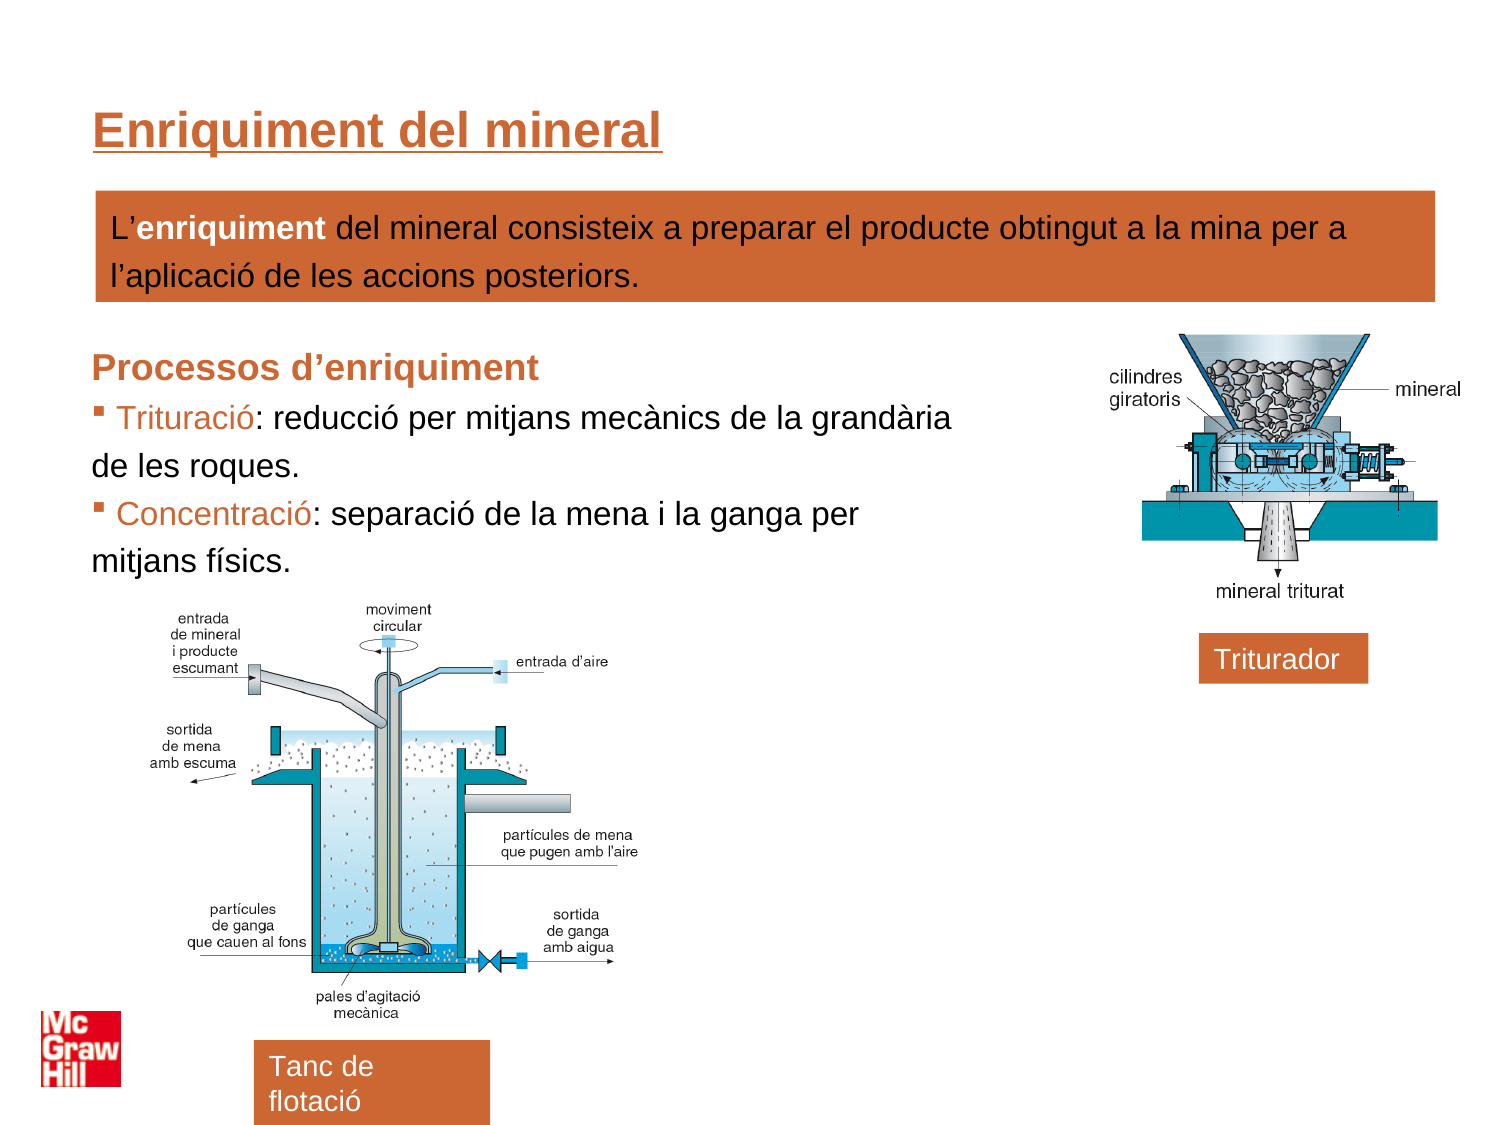

Enriquiment del mineral
L’enriquiment del mineral consisteix a preparar el producte obtingut a la mina per a l’aplicació de les accions posteriors.
Processos d’enriquiment
 Trituració: reducció per mitjans mecànics de la grandària de les roques.
 Concentració: separació de la mena i la ganga per mitjans físics.
Triturador
Tanc de flotació